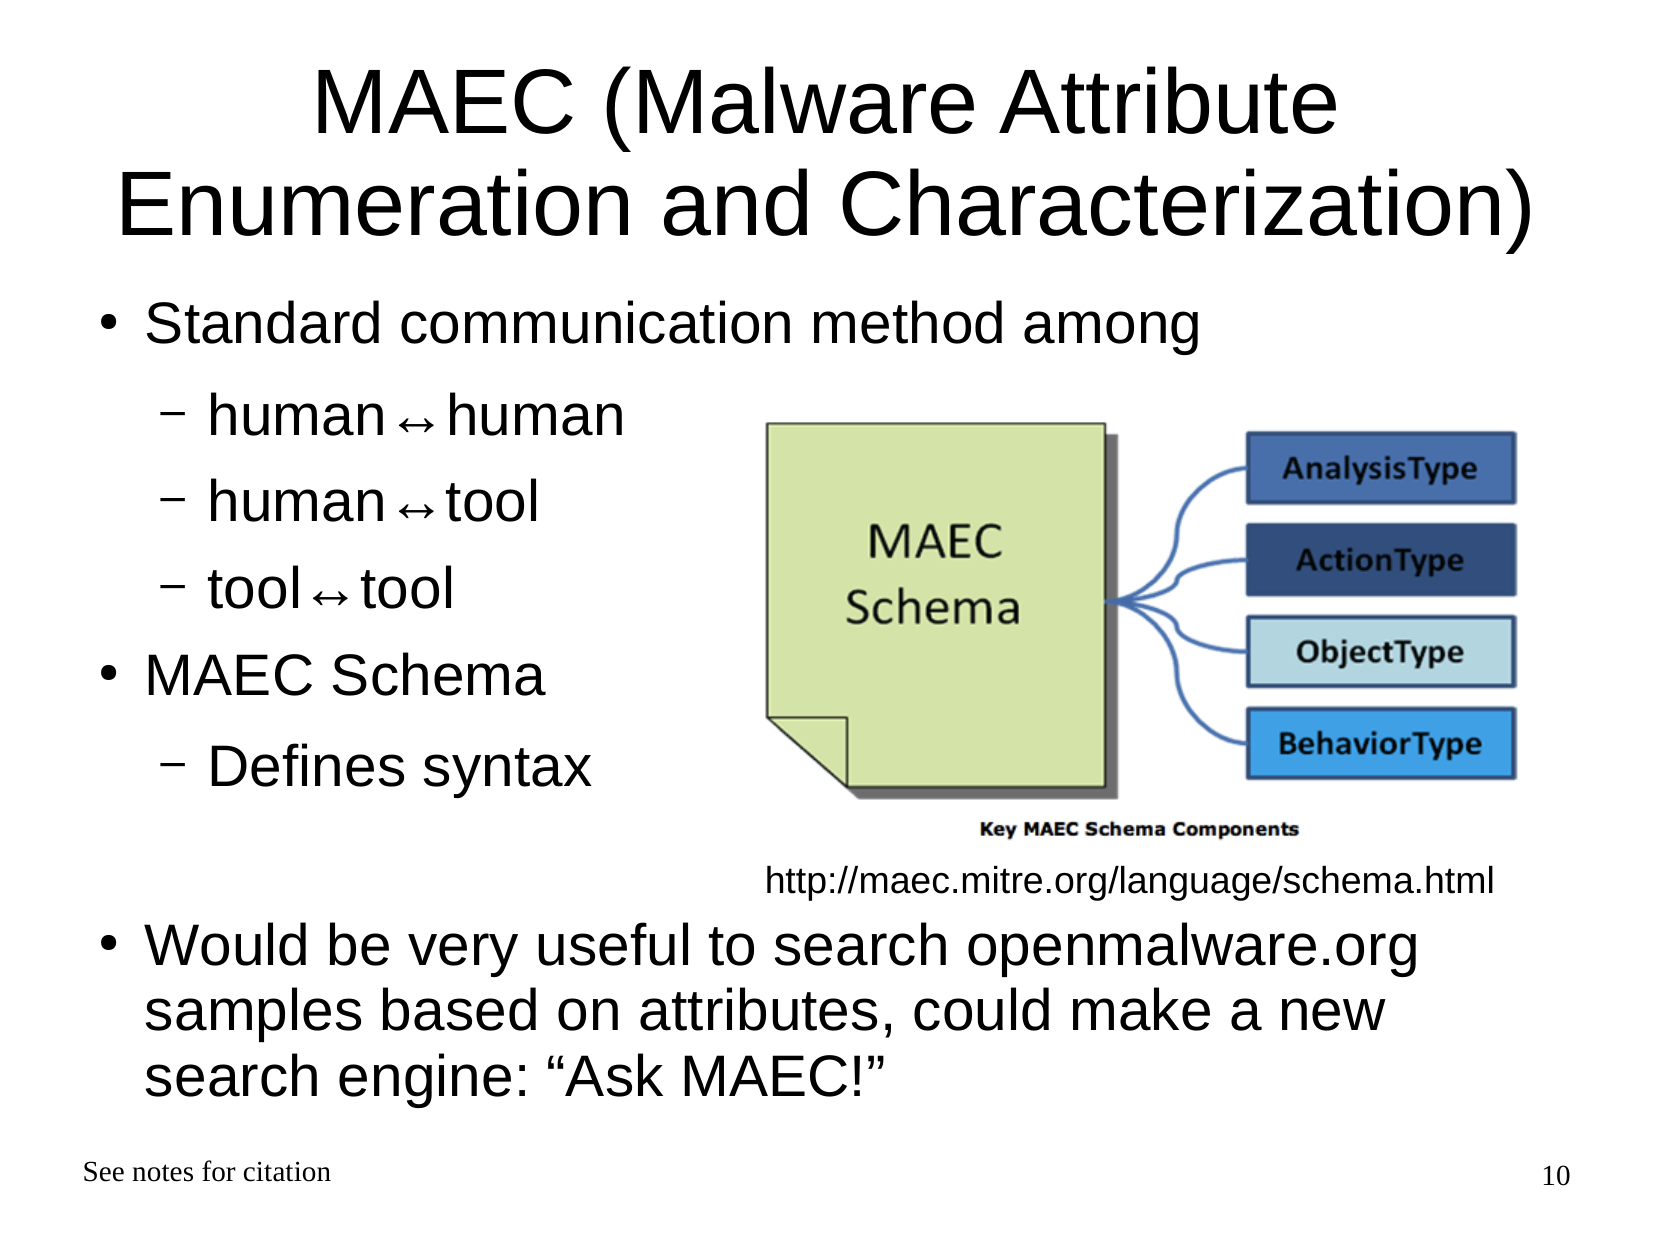

# MAEC (Malware Attribute Enumeration and Characterization)
Standard communication method among
human↔human
human↔tool
tool↔tool
MAEC Schema
Defines syntax
Would be very useful to search openmalware.org samples based on attributes, could make a new search engine: “Ask MAEC!”
http://maec.mitre.org/language/schema.html
See notes for citation
10